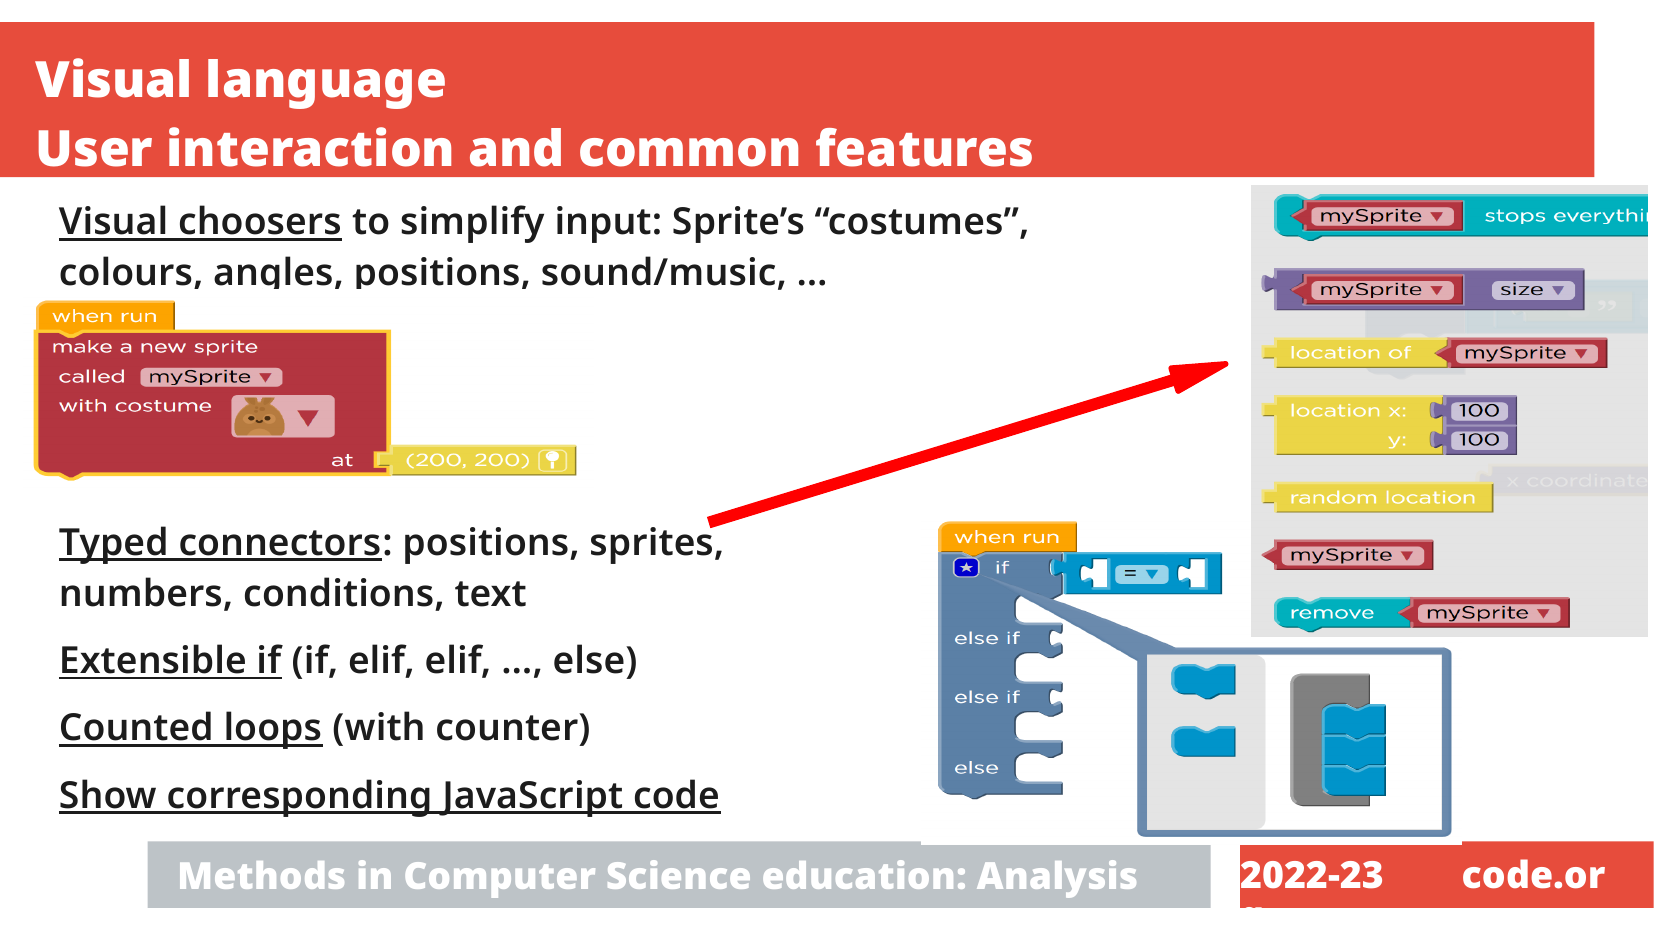

# Visual language User interaction and common features
Visual choosers to simplify input: Sprite’s “costumes”,
colours, angles, positions, sound/music, …
Typed connectors: positions, sprites,
numbers, conditions, text
Extensible if (if, elif, elif, …, else)
Counted loops (with counter)
Show corresponding JavaScript code
Methods in Computer Science education: Analysis
2022-23 code.org